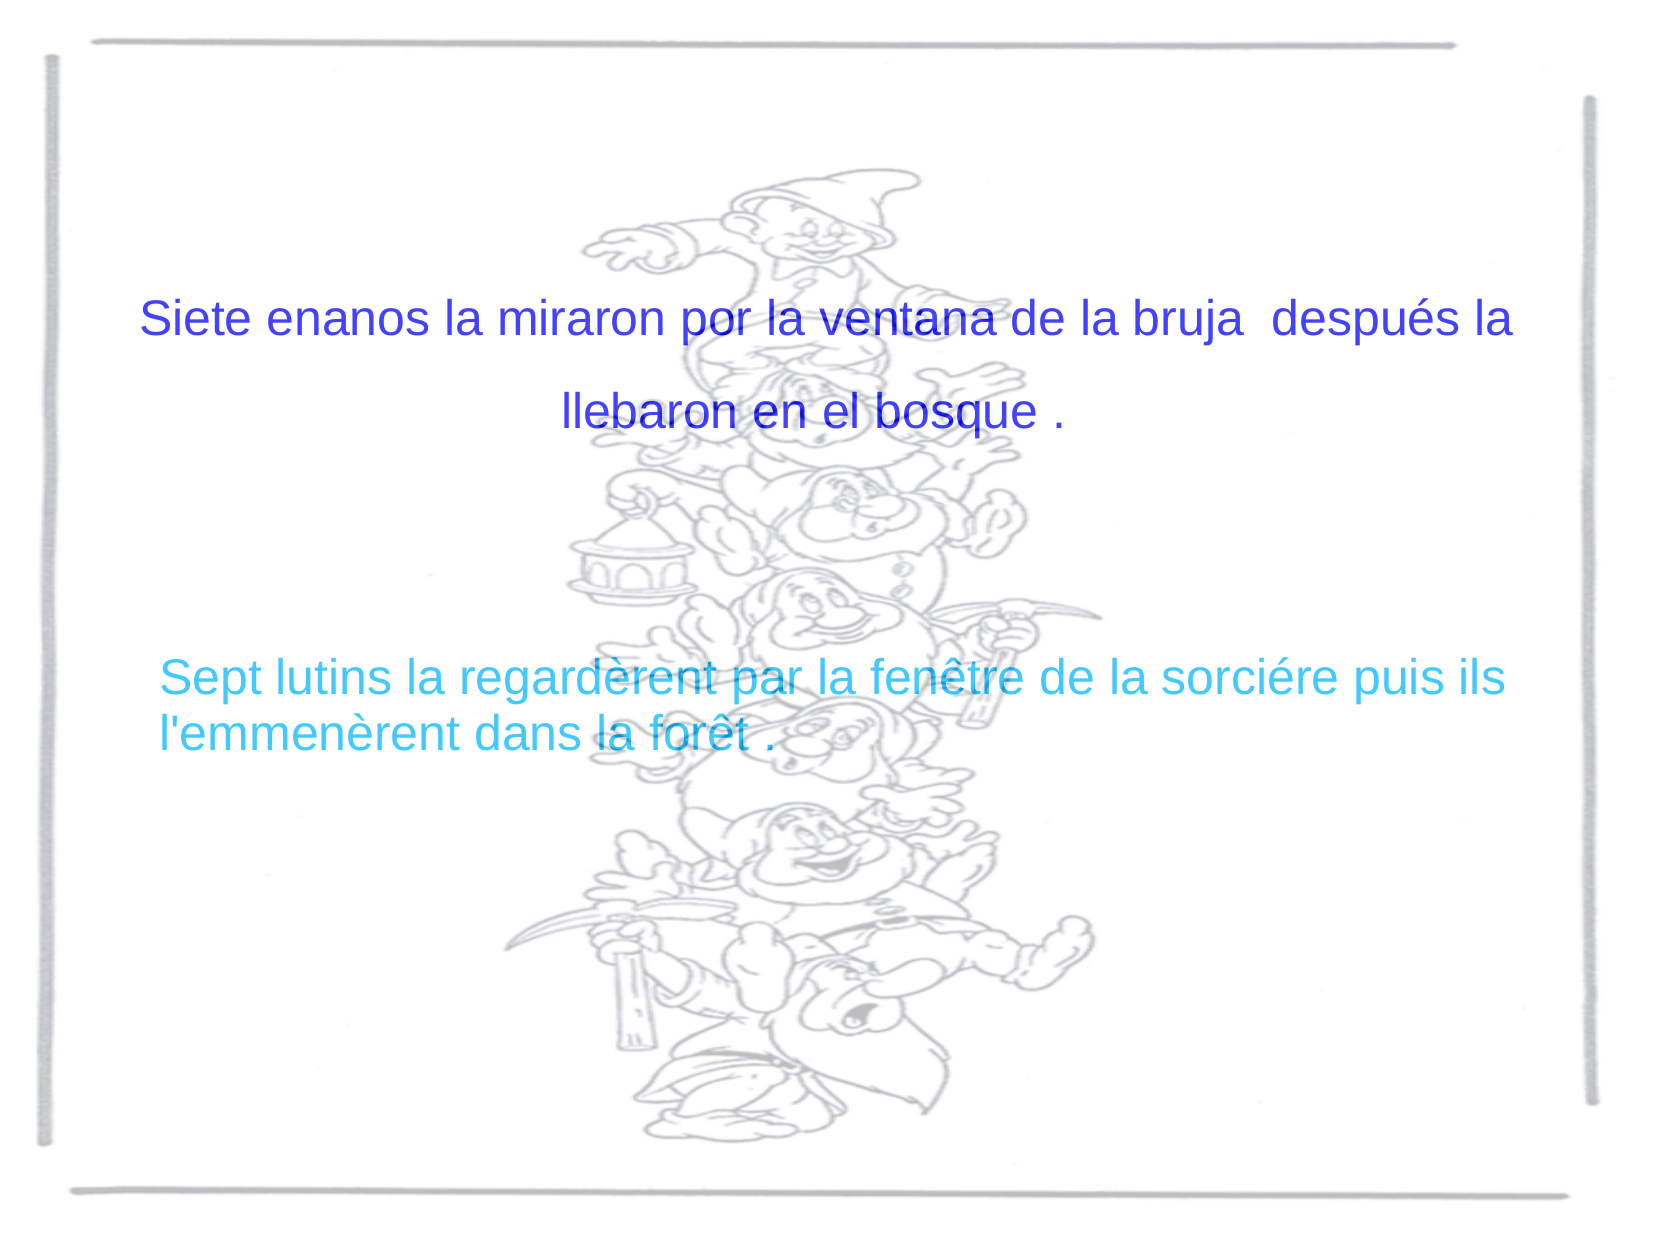

# Siete enanos la miraron por la ventana de la bruja después la llebaron en el bosque .
Sept lutins la regardèrent par la fenêtre de la sorciére puis ils l'emmenèrent dans la forêt .